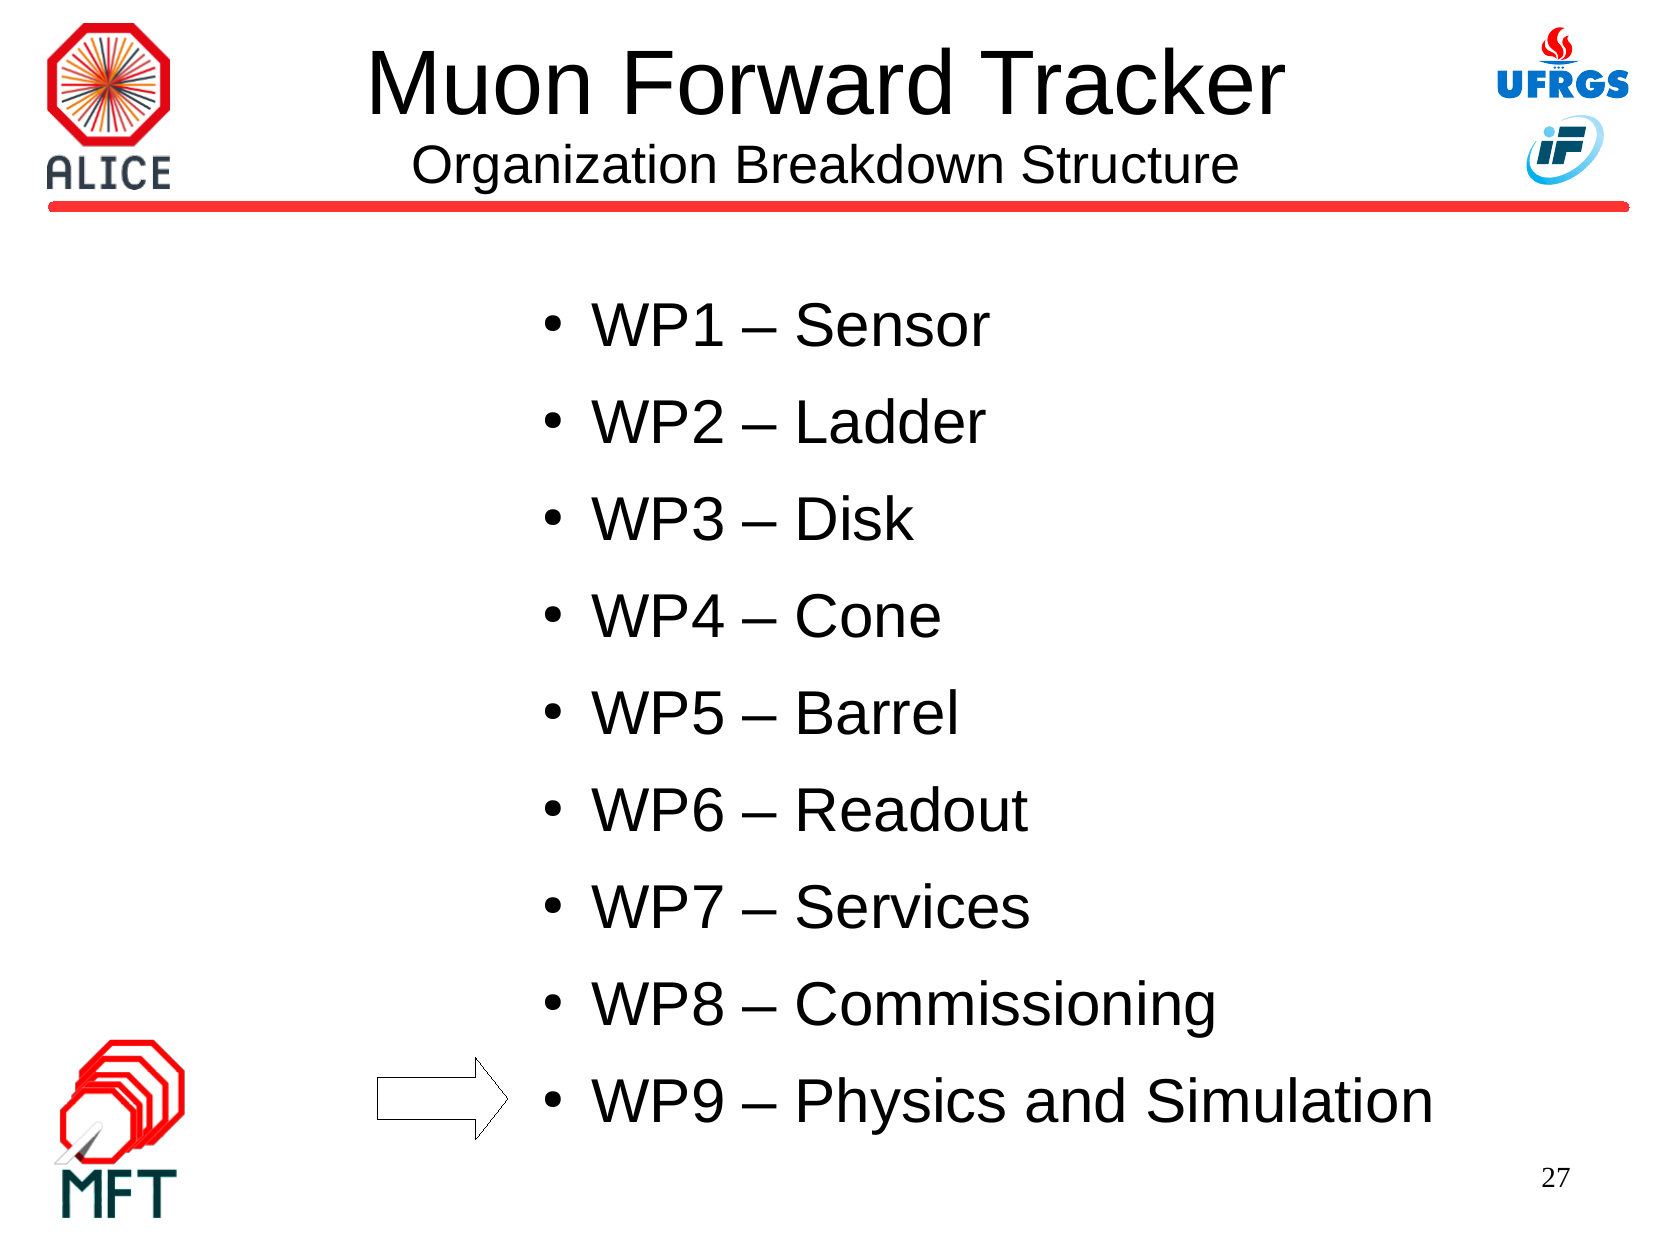

# Muon Forward Tracker Organization Breakdown Structure
WP1 – Sensor
WP2 – Ladder
WP3 – Disk
WP4 – Cone
WP5 – Barrel
WP6 – Readout
WP7 – Services
WP8 – Commissioning
WP9 – Physics and Simulation
27